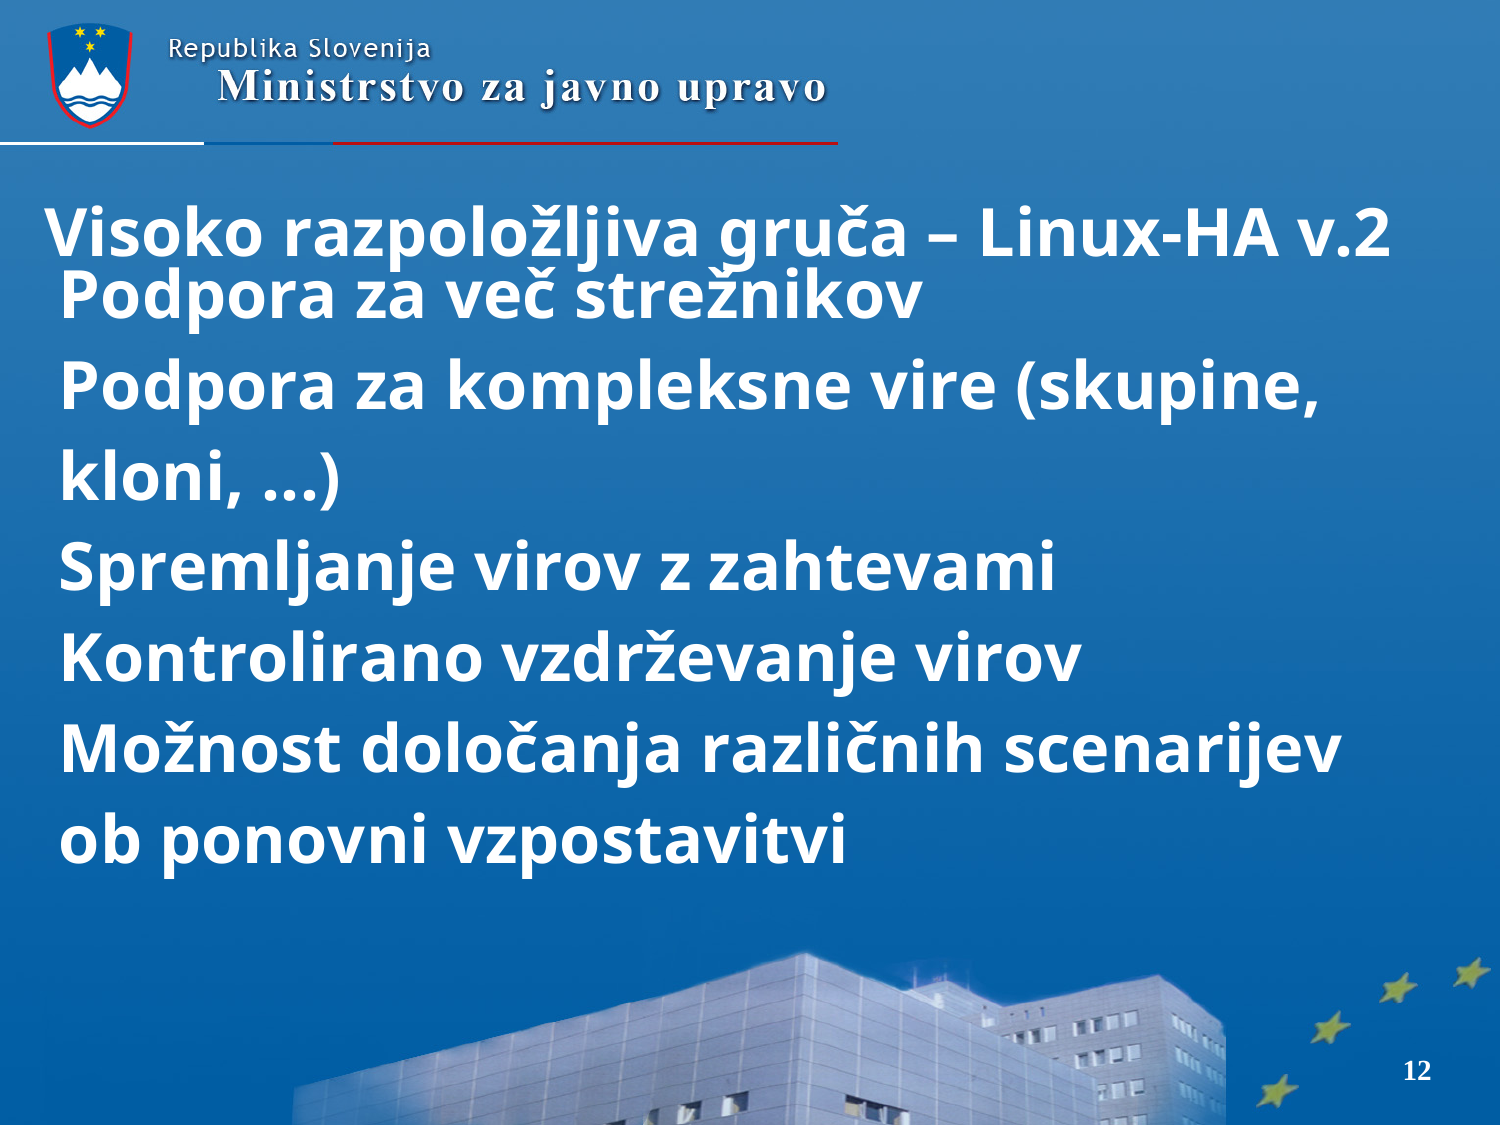

# Visoko razpoložljiva gruča – Linux-HA v.2
Podpora za več strežnikov
Podpora za kompleksne vire (skupine, kloni, ...)
Spremljanje virov z zahtevami
Kontrolirano vzdrževanje virov
Možnost določanja različnih scenarijev ob ponovni vzpostavitvi
12